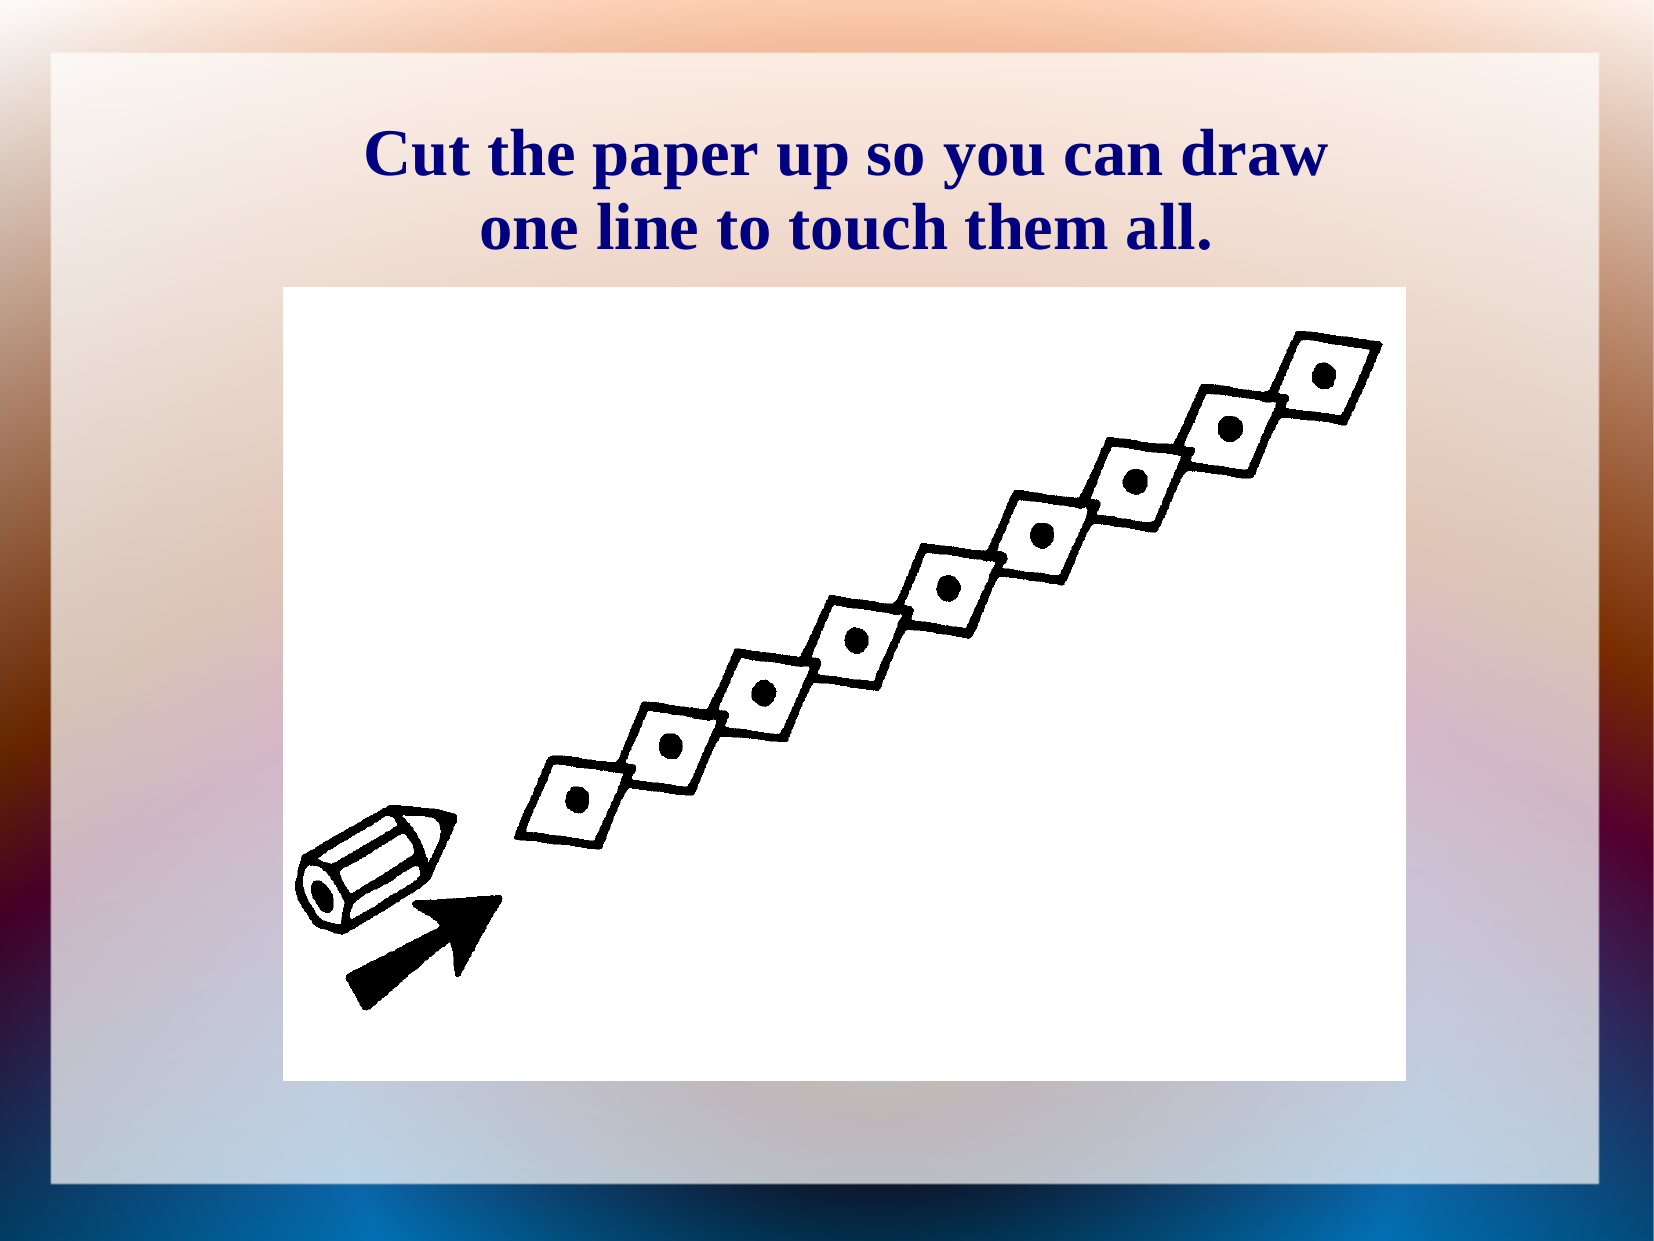

Cut the paper up so you can draw one line to touch them all.